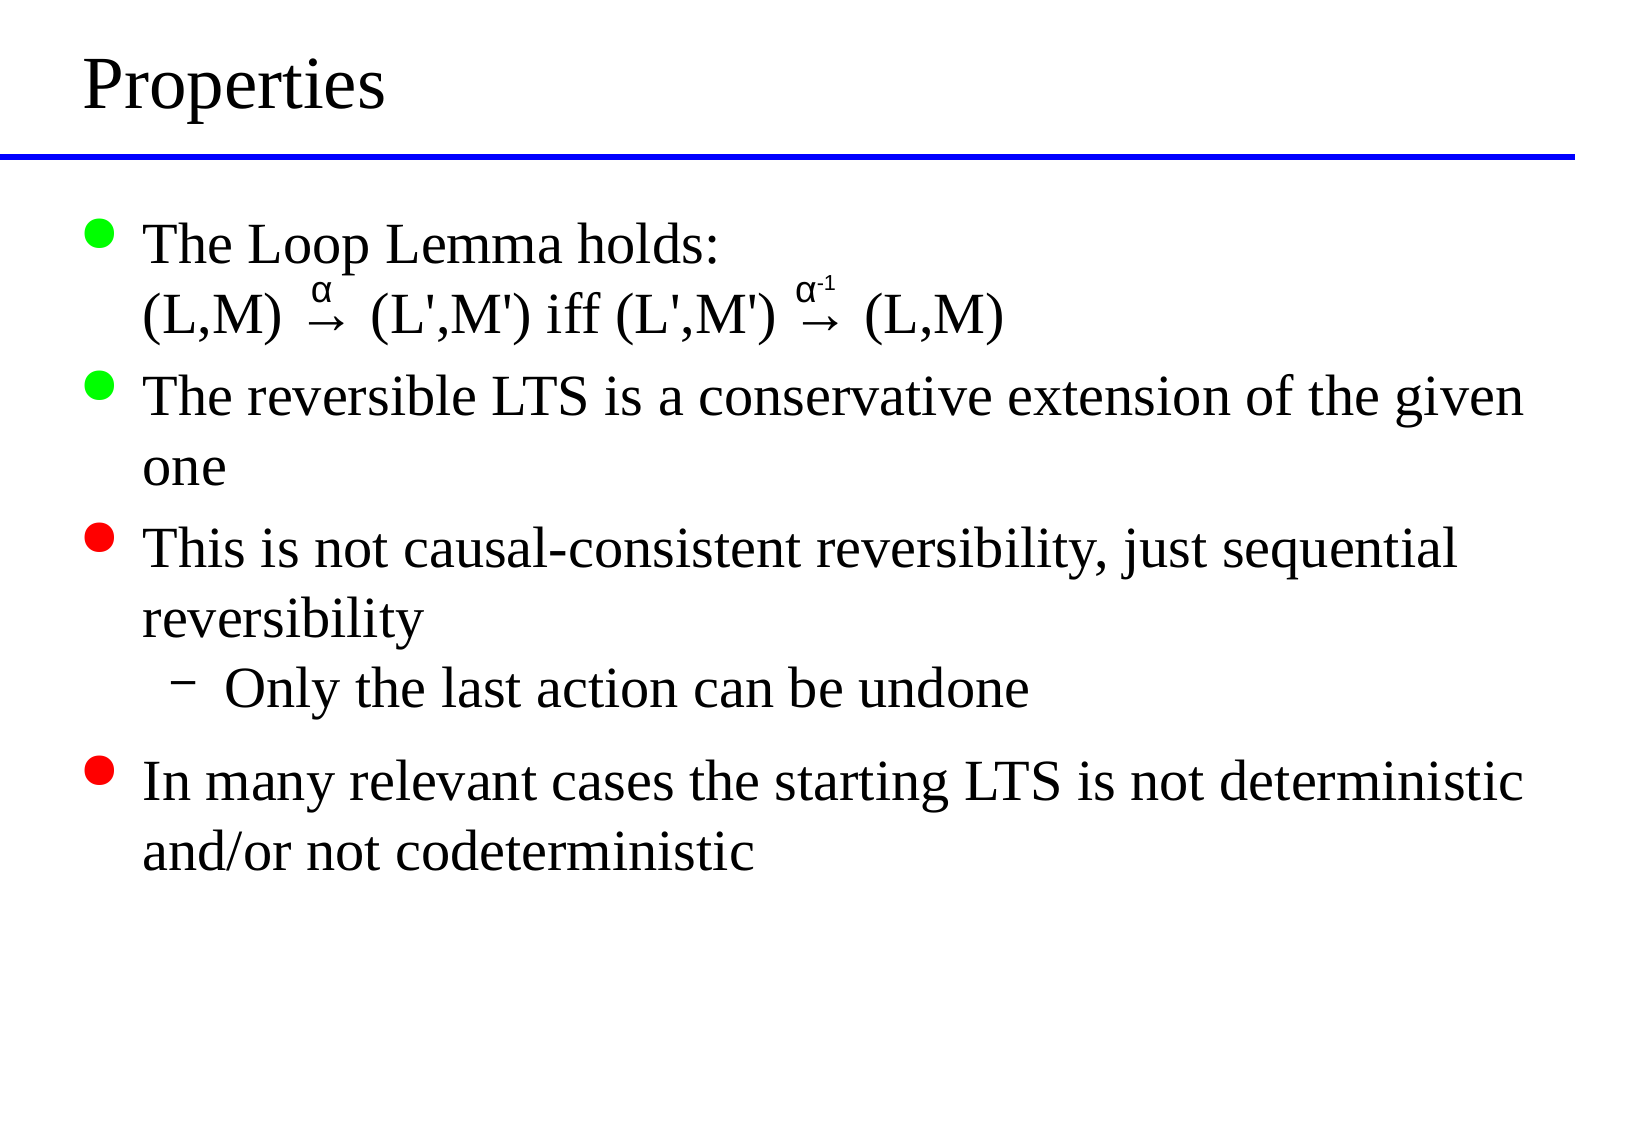

# Properties
The Loop Lemma holds:
(L,M) → (L',M') iff (L',M') → (L,M)
The reversible LTS is a conservative extension of the given one
This is not causal-consistent reversibility, just sequential reversibility
Only the last action can be undone
In many relevant cases the starting LTS is not deterministic and/or not codeterministic
α
α-1